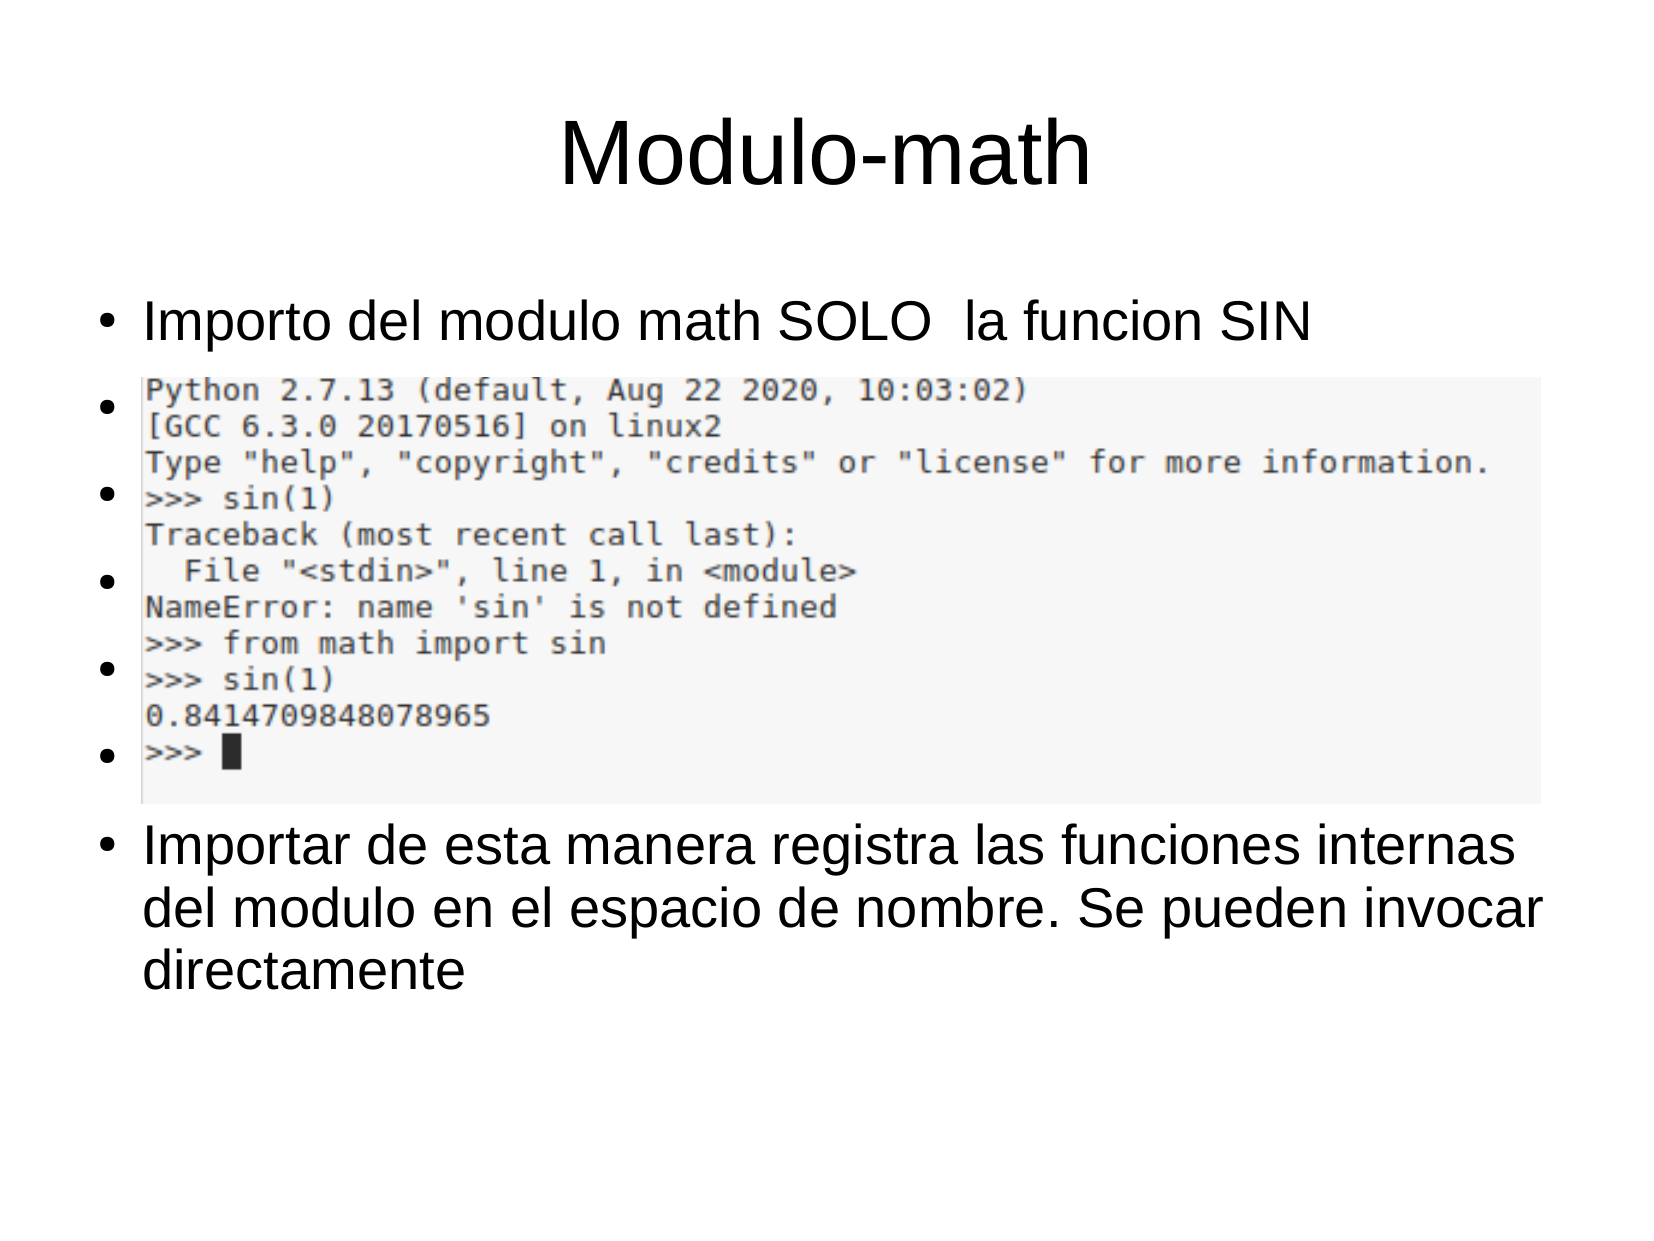

# Modulo-math
Importo del modulo math SOLO la funcion SIN
Importar de esta manera registra las funciones internas del modulo en el espacio de nombre. Se pueden invocar directamente